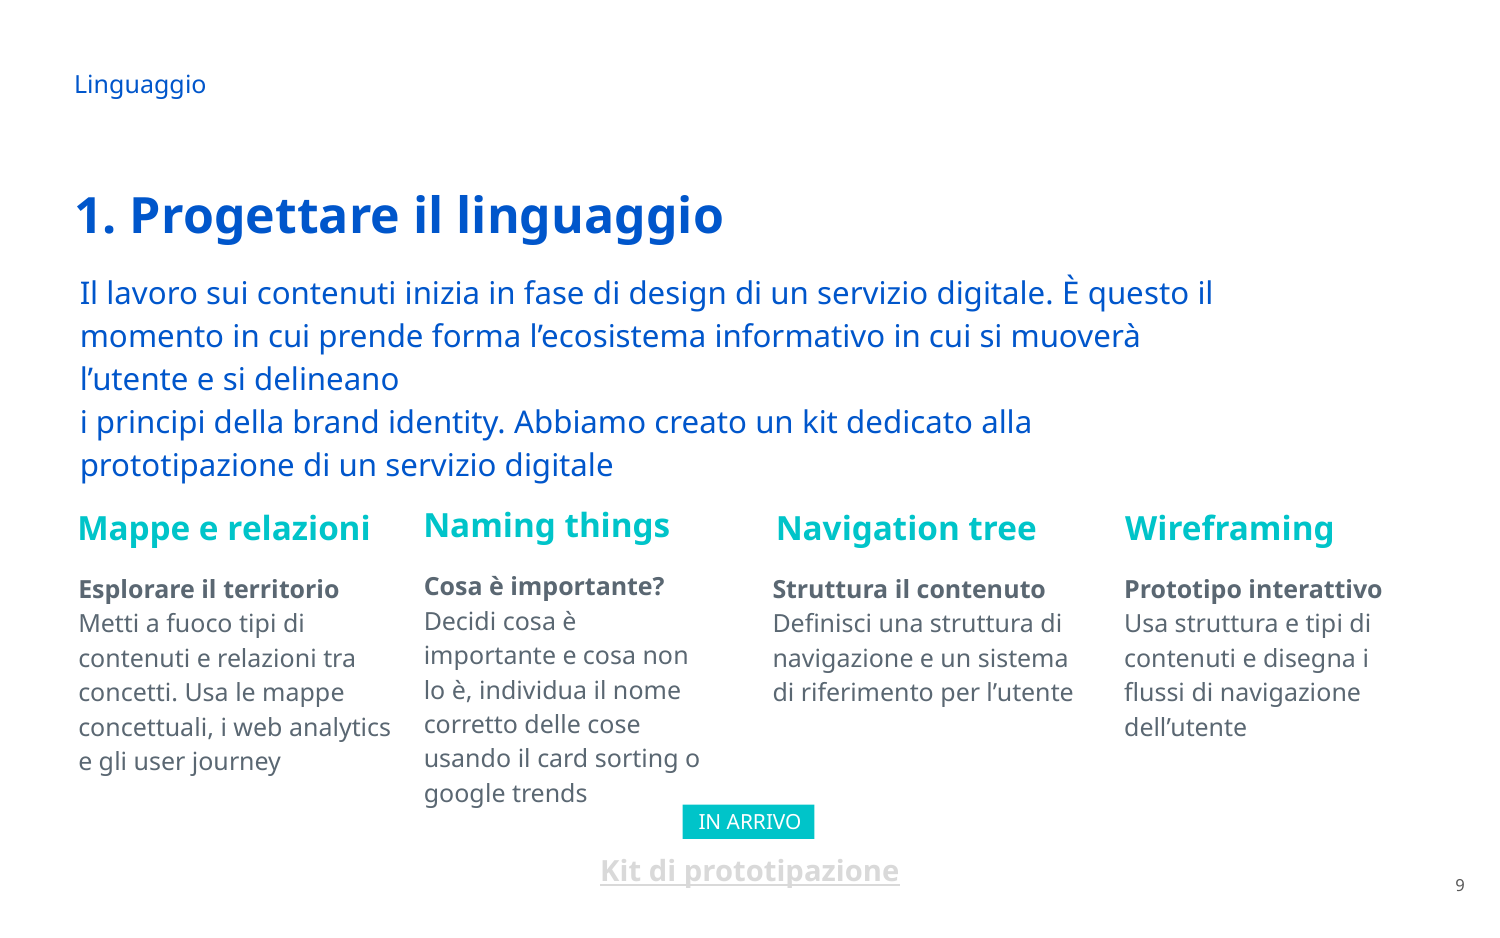

Linguaggio
1. Progettare il linguaggio
Il lavoro sui contenuti inizia in fase di design di un servizio digitale. È questo il momento in cui prende forma l’ecosistema informativo in cui si muoverà l’utente e si delineano
i principi della brand identity. Abbiamo creato un kit dedicato alla prototipazione di un servizio digitale
Naming things
Mappe e relazioni
Navigation tree
Wireframing
Cosa è importante?
Decidi cosa è importante e cosa non lo è, individua il nome corretto delle cose usando il card sorting o google trends
Esplorare il territorio
Metti a fuoco tipi di contenuti e relazioni tra concetti. Usa le mappe concettuali, i web analytics e gli user journey
Struttura il contenuto
Definisci una struttura di navigazione e un sistema di riferimento per l’utente
Prototipo interattivo
Usa struttura e tipi di contenuti e disegna i flussi di navigazione dell’utente
IN ARRIVO
Kit di prototipazione